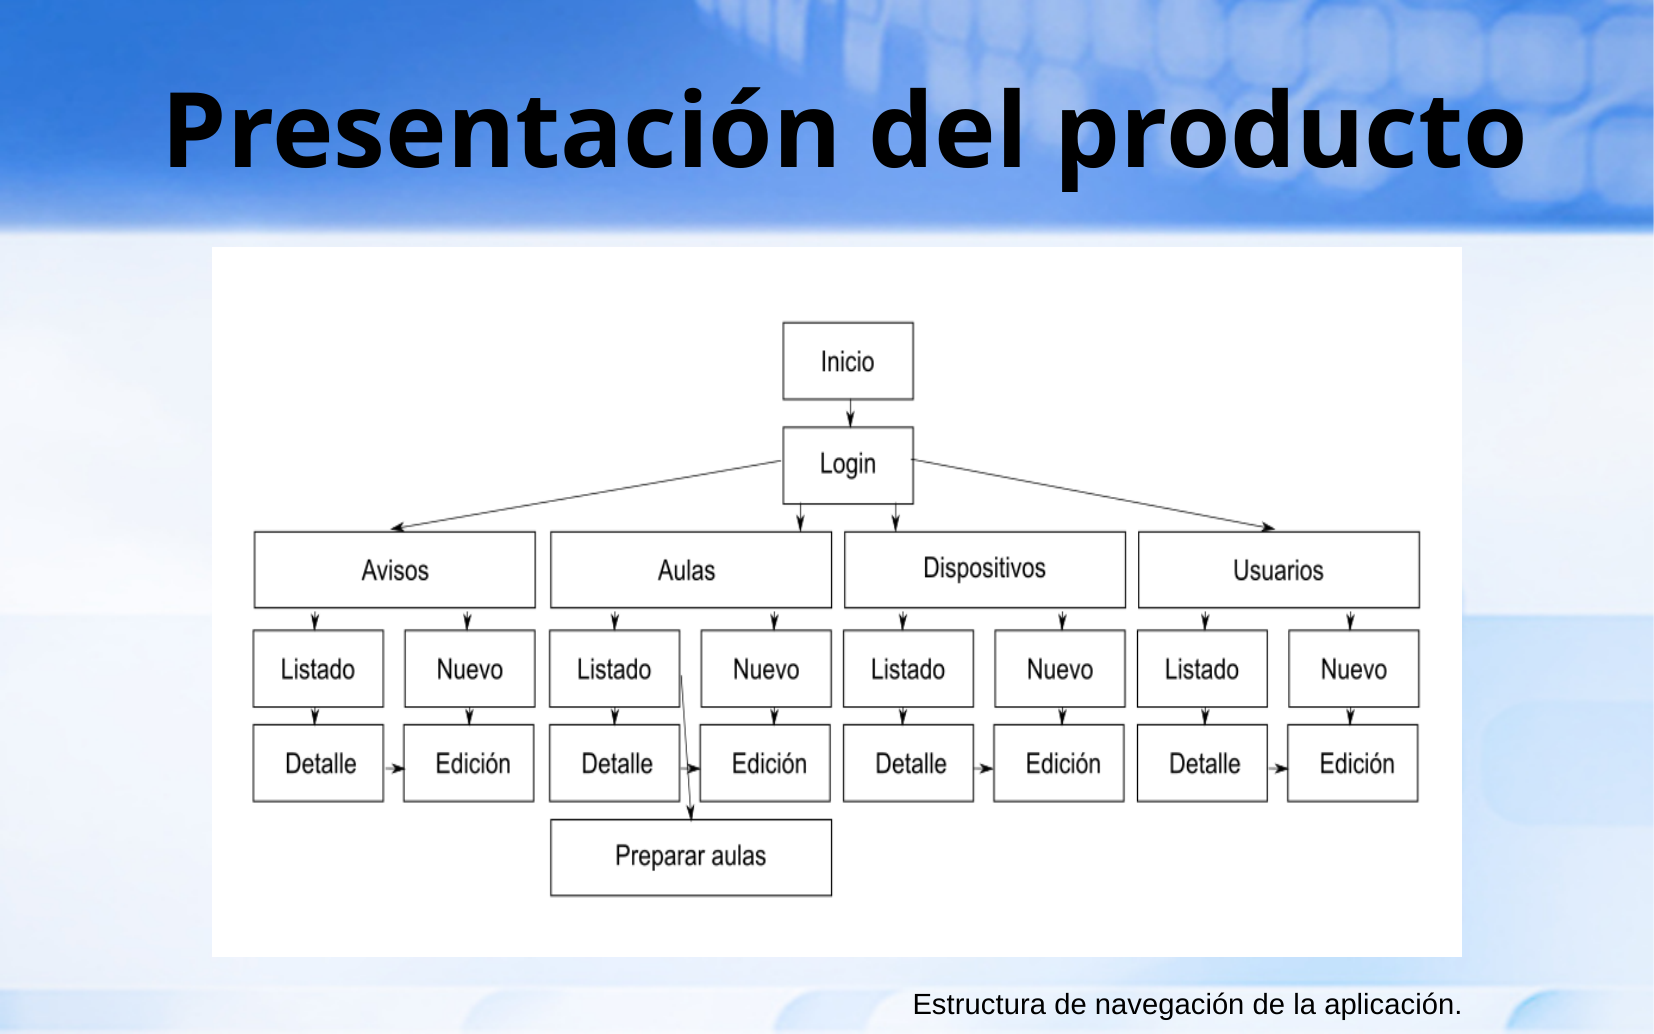

# Presentación del producto
Estructura de navegación de la aplicación.